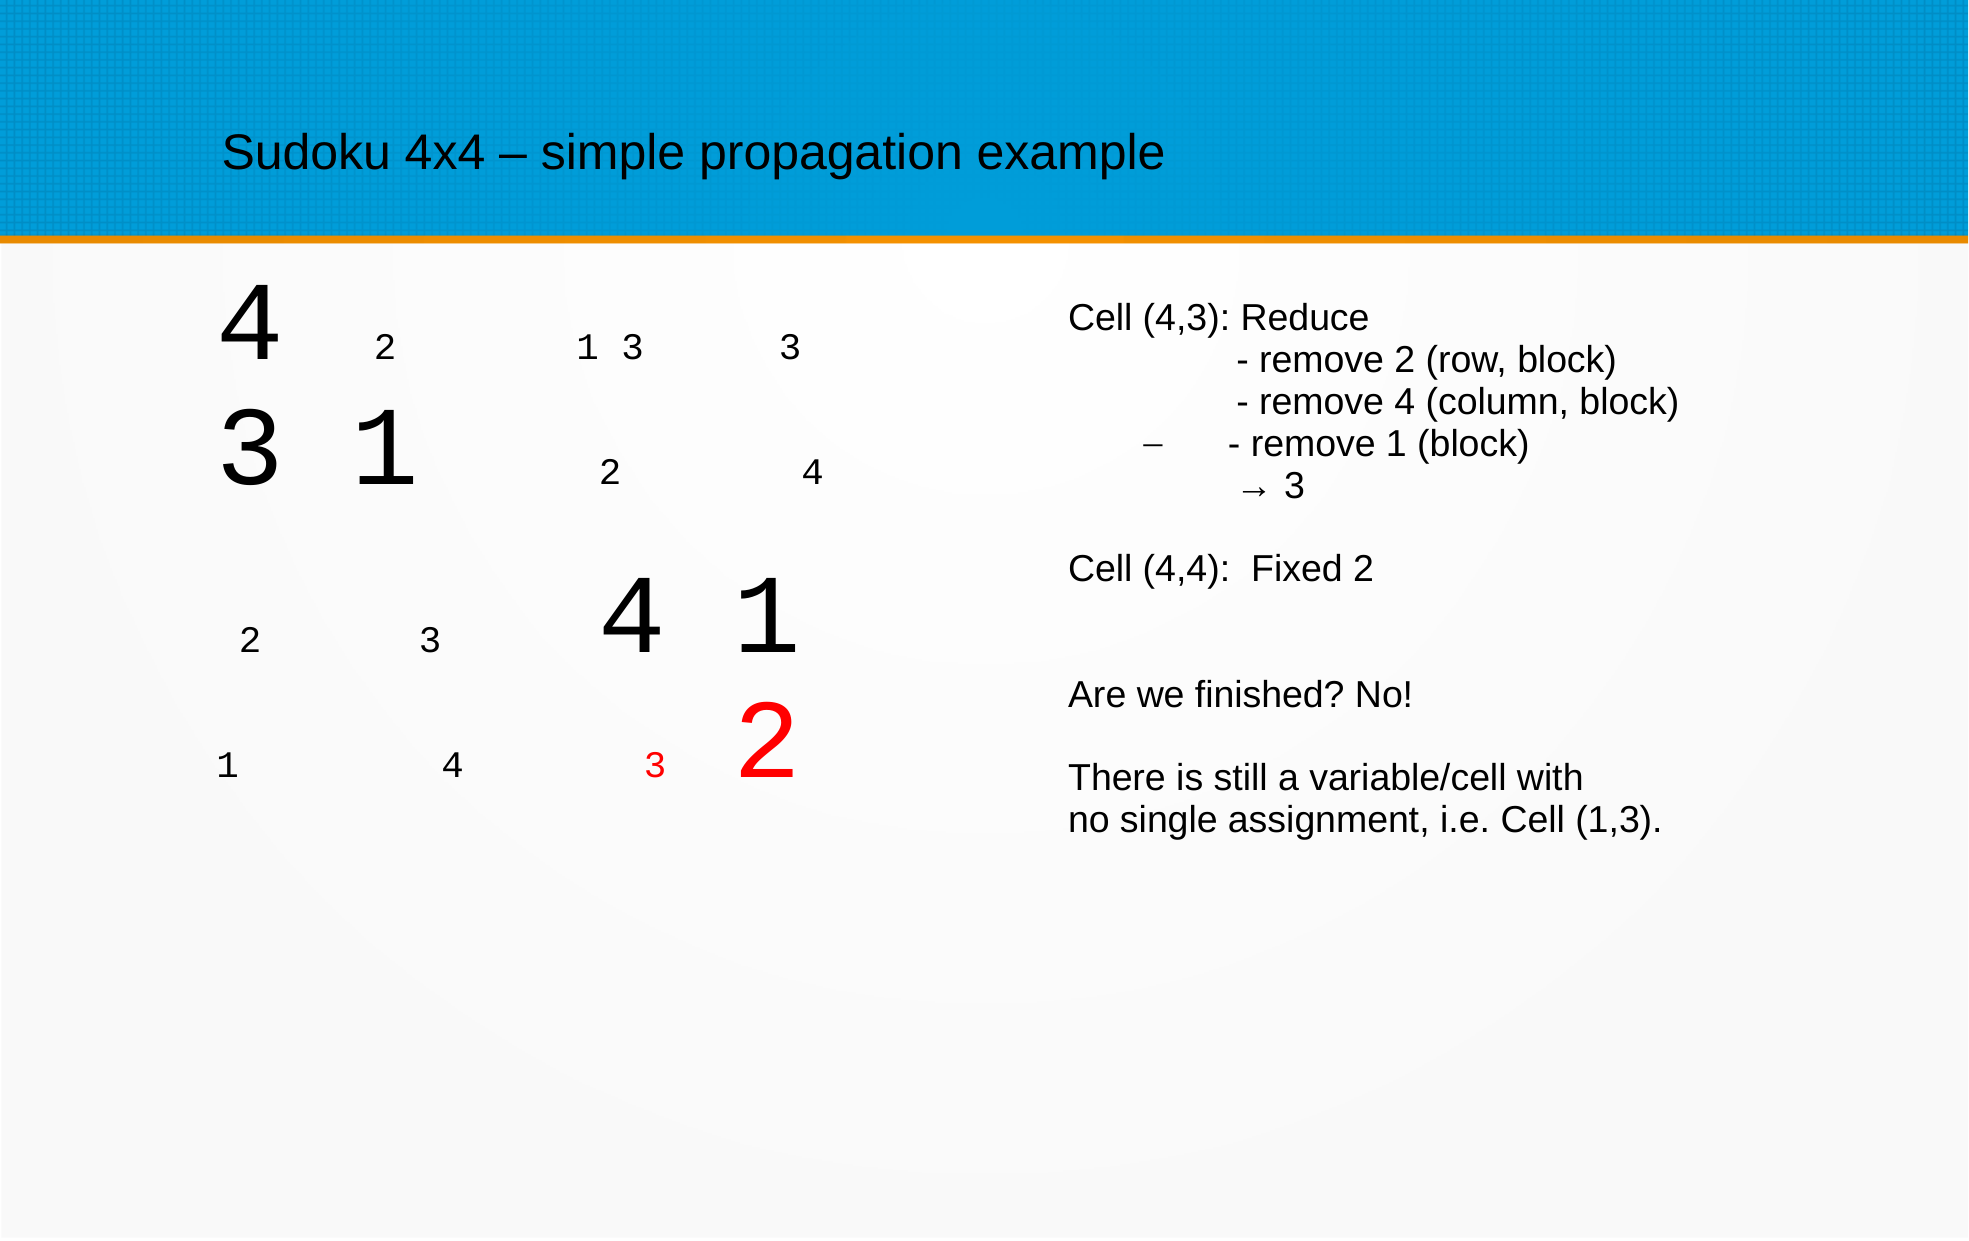

Sudoku 4x4 – simple propagation example
Cell (4,3): Reduce
 - remove 2 (row, block)
 - remove 4 (column, block)
 - remove 1 (block)
 → 3
Cell (4,4): Fixed 2
Are we finished? No!
There is still a variable/cell with
no single assignment, i.e. Cell (1,3).
4 2 1 3 3
3 1 2 4
 2 3 4 1
1 4 3 2